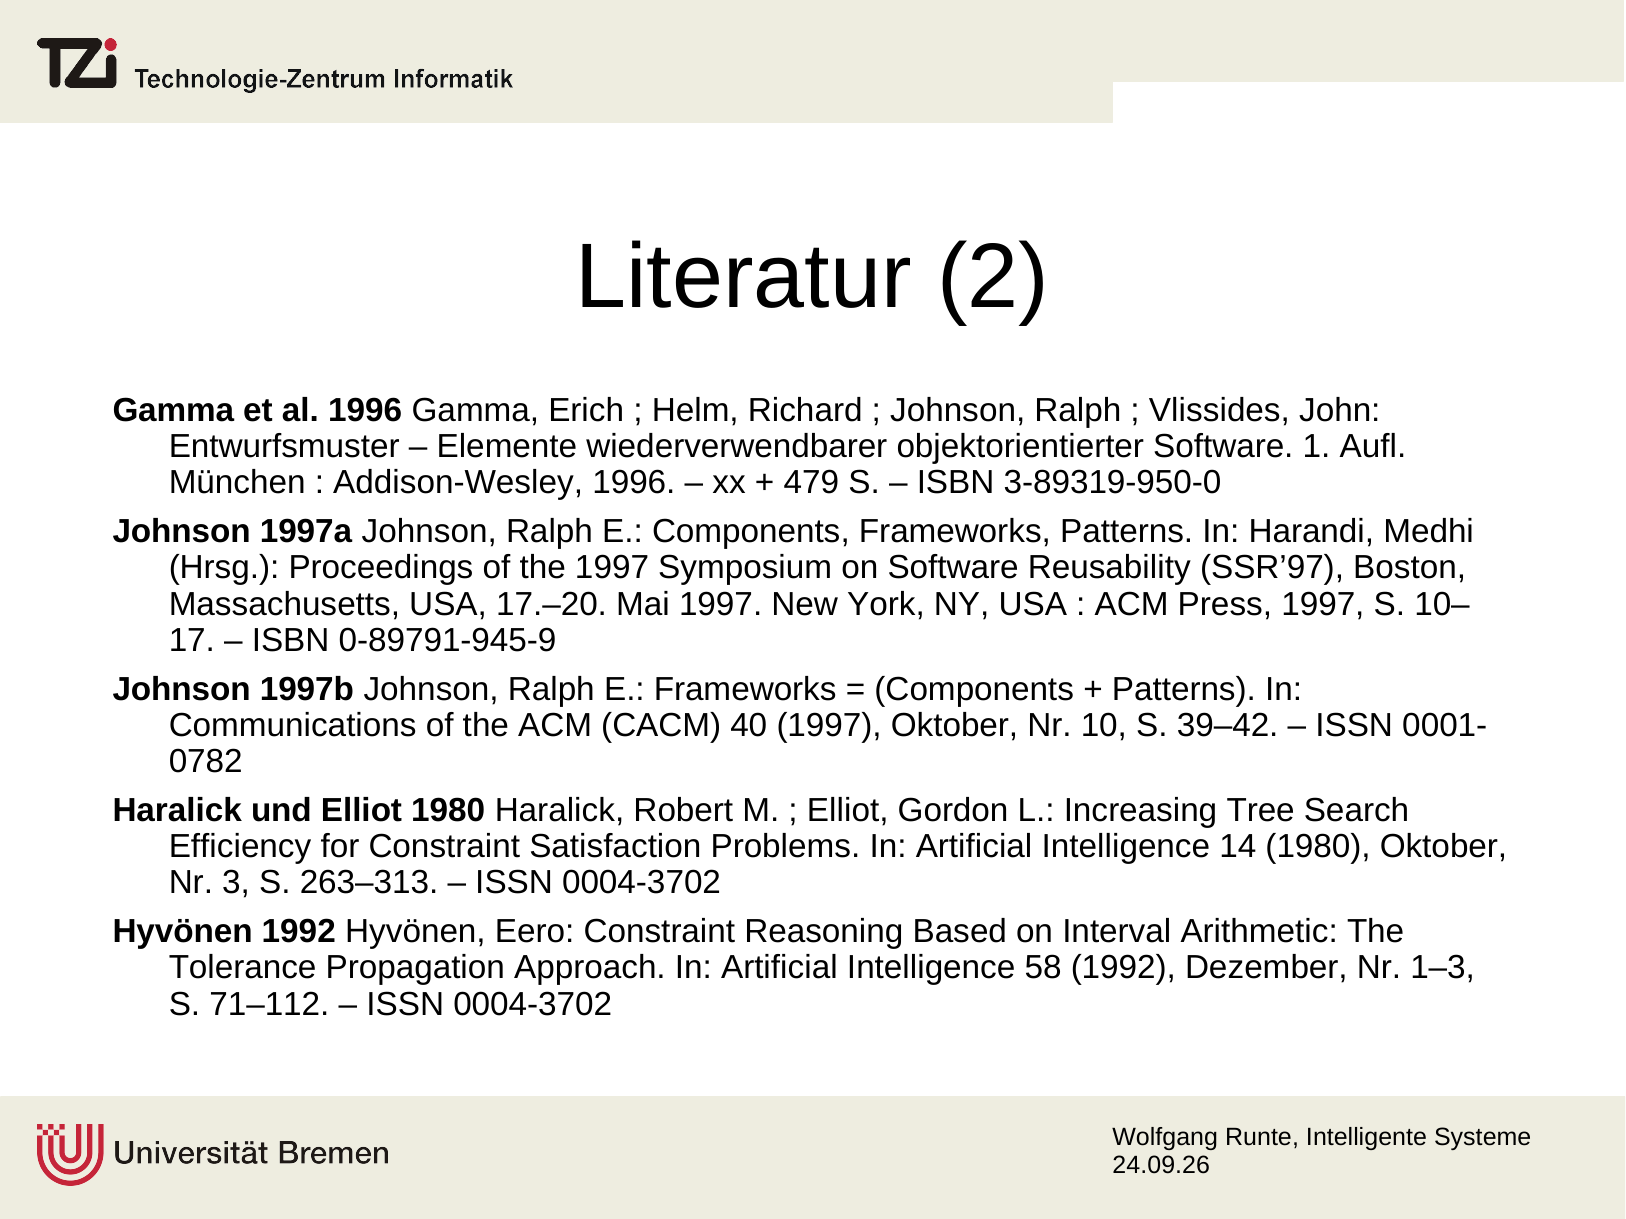

# Literatur (2)
Gamma et al. 1996 Gamma, Erich ; Helm, Richard ; Johnson, Ralph ; Vlissides, John: Entwurfsmuster – Elemente wiederverwendbarer objektorientierter Software. 1. Aufl. München : Addison-Wesley, 1996. – xx + 479 S. – ISBN 3-89319-950-0
Johnson 1997a Johnson, Ralph E.: Components, Frameworks, Patterns. In: Harandi, Medhi (Hrsg.): Proceedings of the 1997 Symposium on Software Reusability (SSR’97), Boston, Massachusetts, USA, 17.–20. Mai 1997. New York, NY, USA : ACM Press, 1997, S. 10–17. – ISBN 0-89791-945-9
Johnson 1997b Johnson, Ralph E.: Frameworks = (Components + Patterns). In: Communications of the ACM (CACM) 40 (1997), Oktober, Nr. 10, S. 39–42. – ISSN 0001-0782
Haralick und Elliot 1980 Haralick, Robert M. ; Elliot, Gordon L.: Increasing Tree Search Efficiency for Constraint Satisfaction Problems. In: Artificial Intelligence 14 (1980), Oktober, Nr. 3, S. 263–313. – ISSN 0004-3702
Hyvönen 1992 Hyvönen, Eero: Constraint Reasoning Based on Interval Arithmetic: The Tolerance Propagation Approach. In: Artificial Intelligence 58 (1992), Dezember, Nr. 1–3, S. 71–112. – ISSN 0004-3702